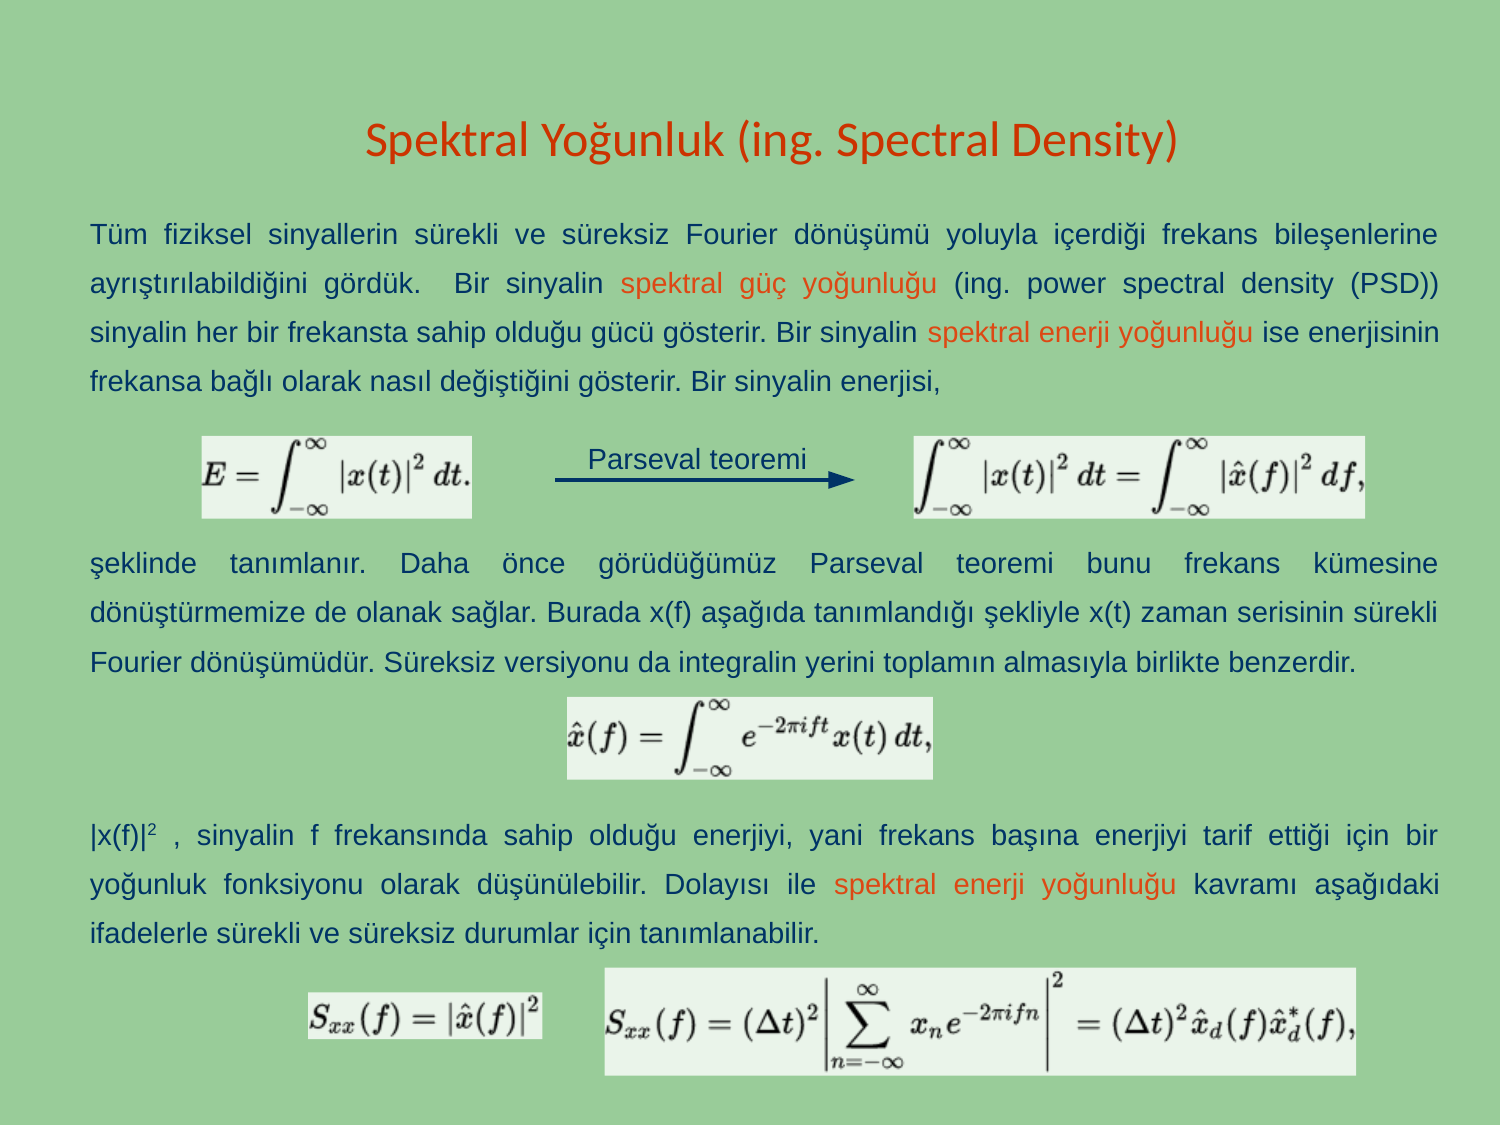

# Spektral Yoğunluk (ing. Spectral Density)
Tüm fiziksel sinyallerin sürekli ve süreksiz Fourier dönüşümü yoluyla içerdiği frekans bileşenlerine ayrıştırılabildiğini gördük. Bir sinyalin spektral güç yoğunluğu (ing. power spectral density (PSD)) sinyalin her bir frekansta sahip olduğu gücü gösterir. Bir sinyalin spektral enerji yoğunluğu ise enerjisinin frekansa bağlı olarak nasıl değiştiğini gösterir. Bir sinyalin enerjisi,
Parseval teoremi
şeklinde tanımlanır. Daha önce görüdüğümüz Parseval teoremi bunu frekans kümesine dönüştürmemize de olanak sağlar. Burada x(f) aşağıda tanımlandığı şekliyle x(t) zaman serisinin sürekli Fourier dönüşümüdür. Süreksiz versiyonu da integralin yerini toplamın almasıyla birlikte benzerdir.
|x(f)|2 , sinyalin f frekansında sahip olduğu enerjiyi, yani frekans başına enerjiyi tarif ettiği için bir yoğunluk fonksiyonu olarak düşünülebilir. Dolayısı ile spektral enerji yoğunluğu kavramı aşağıdaki ifadelerle sürekli ve süreksiz durumlar için tanımlanabilir.